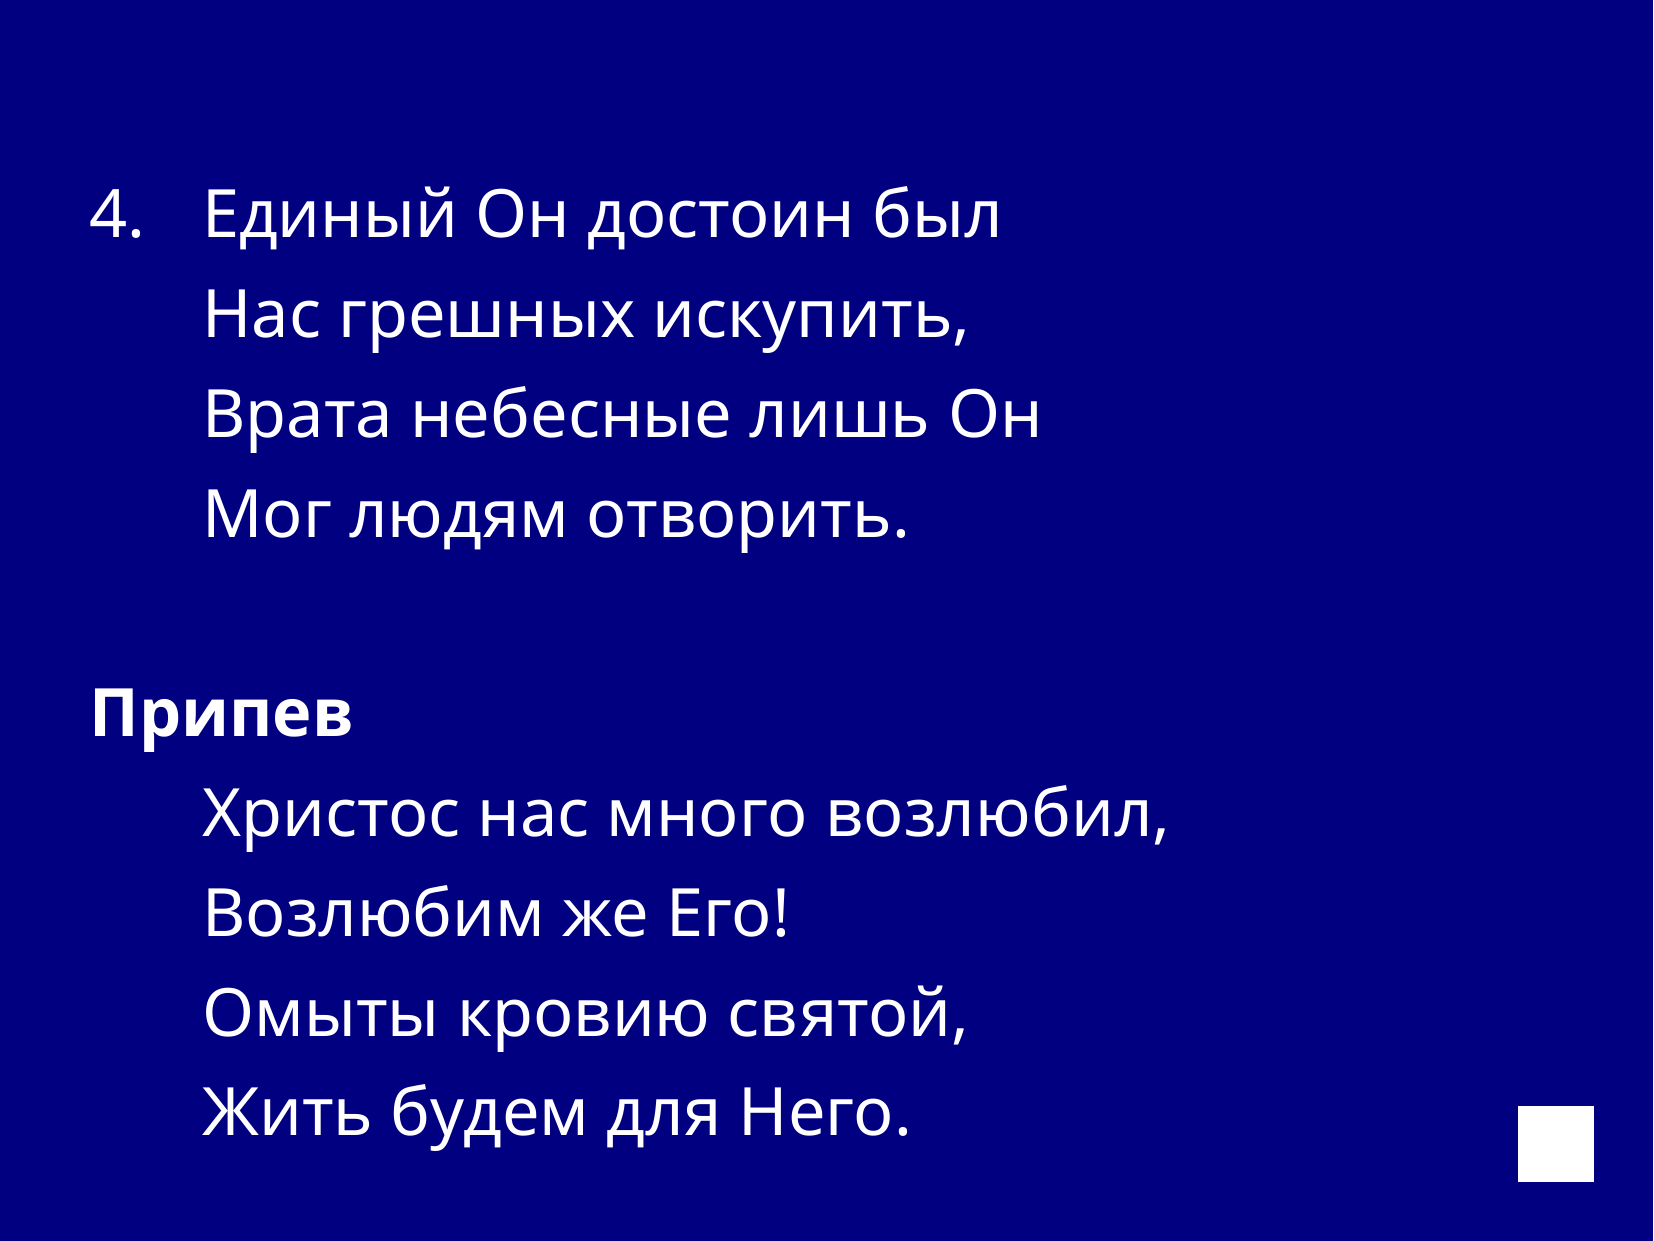

4.	Единый Он достоин был
	Нас грешных искупить,
	Врата небесные лишь Он
	Мог людям отворить.
Припев
	Христос нас много возлюбил,
	Возлюбим же Его!
	Омыты кровию святой,
	Жить будем для Него.